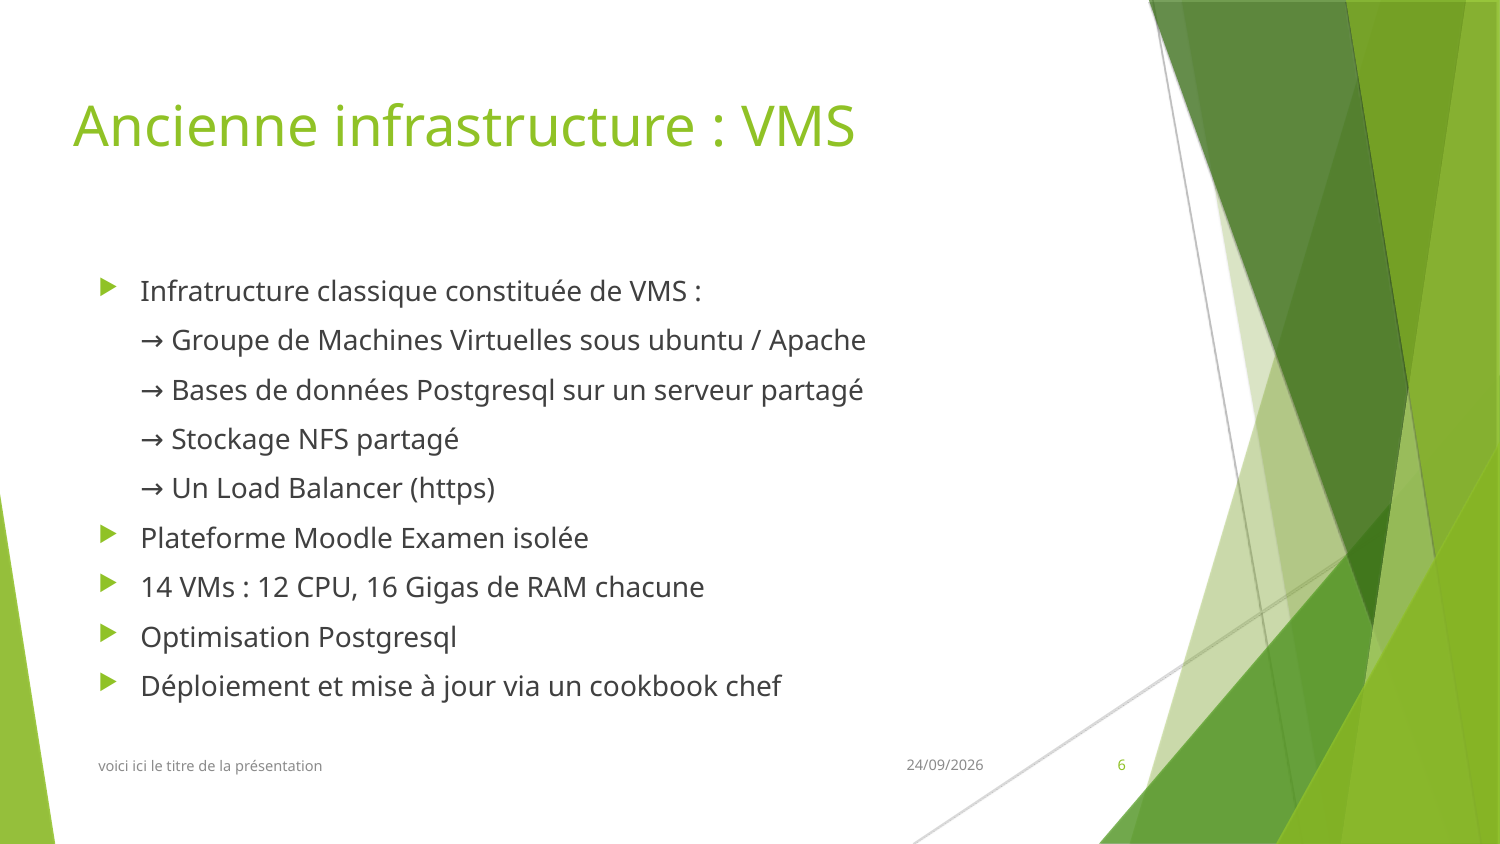

# Ancienne infrastructure : VMS
Infratructure classique constituée de VMS :
→ Groupe de Machines Virtuelles sous ubuntu / Apache
→ Bases de données Postgresql sur un serveur partagé
→ Stockage NFS partagé
→ Un Load Balancer (https)
Plateforme Moodle Examen isolée
14 VMs : 12 CPU, 16 Gigas de RAM chacune
Optimisation Postgresql
Déploiement et mise à jour via un cookbook chef
voici ici le titre de la présentation